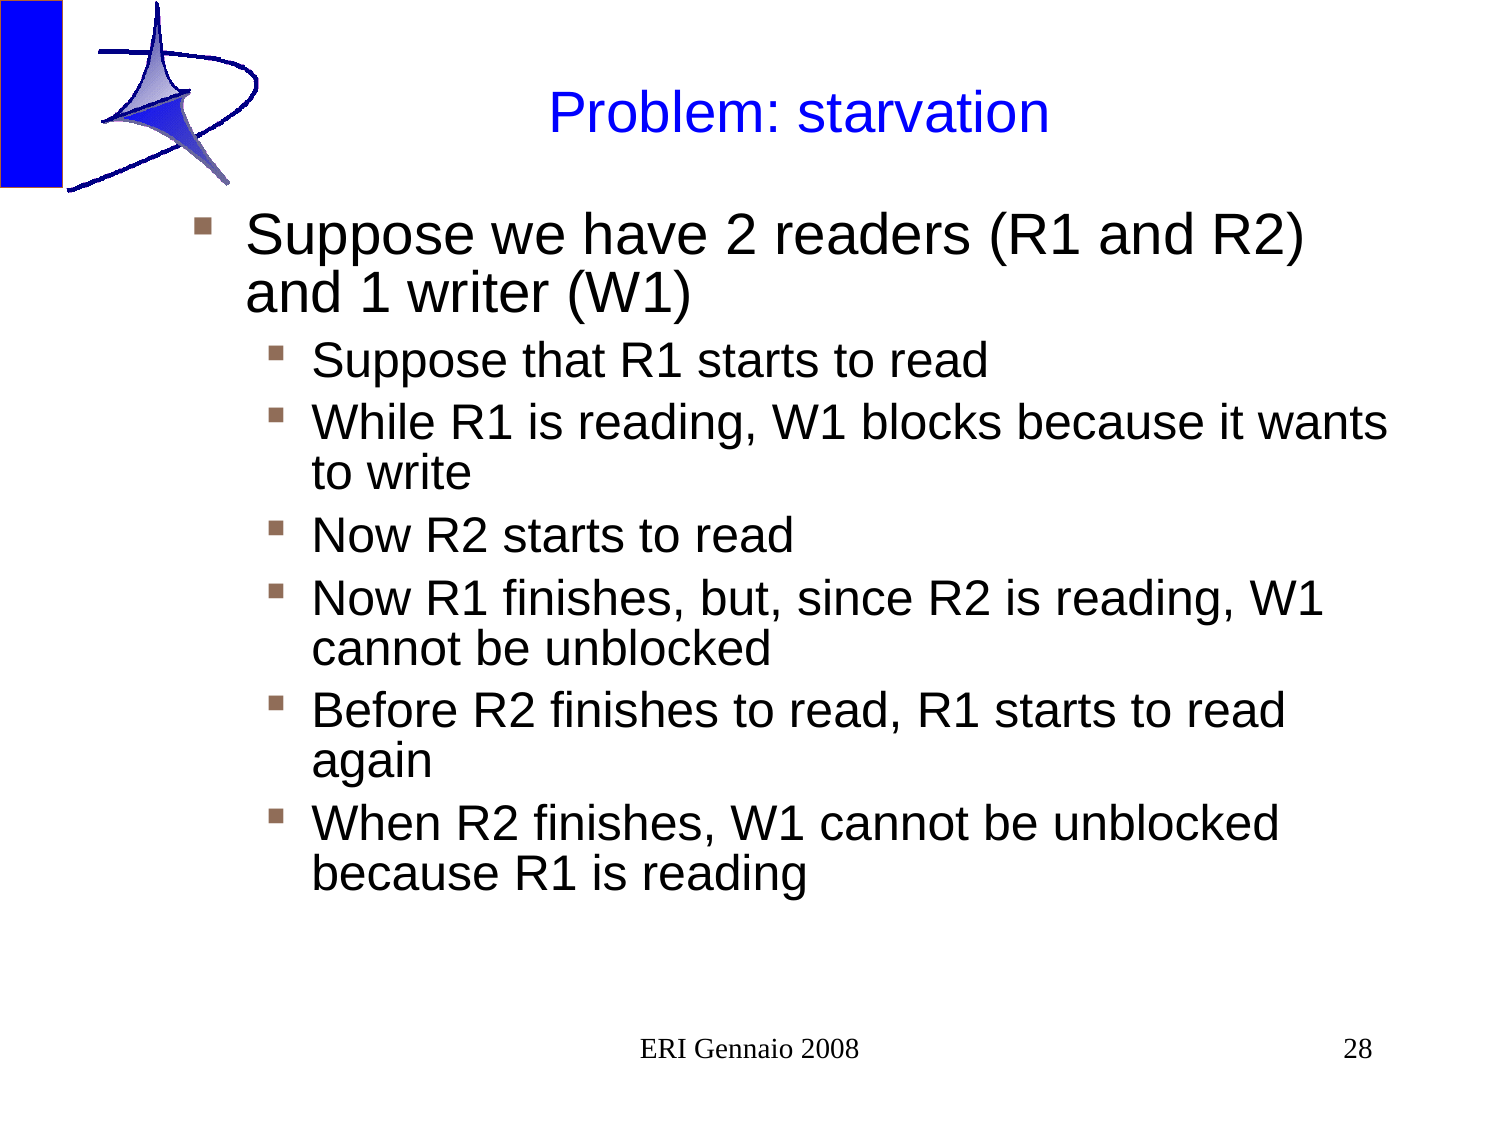

# Problem: starvation
Suppose we have 2 readers (R1 and R2) and 1 writer (W1)
Suppose that R1 starts to read
While R1 is reading, W1 blocks because it wants to write
Now R2 starts to read
Now R1 finishes, but, since R2 is reading, W1 cannot be unblocked
Before R2 finishes to read, R1 starts to read again
When R2 finishes, W1 cannot be unblocked because R1 is reading
ERI Gennaio 2008
28